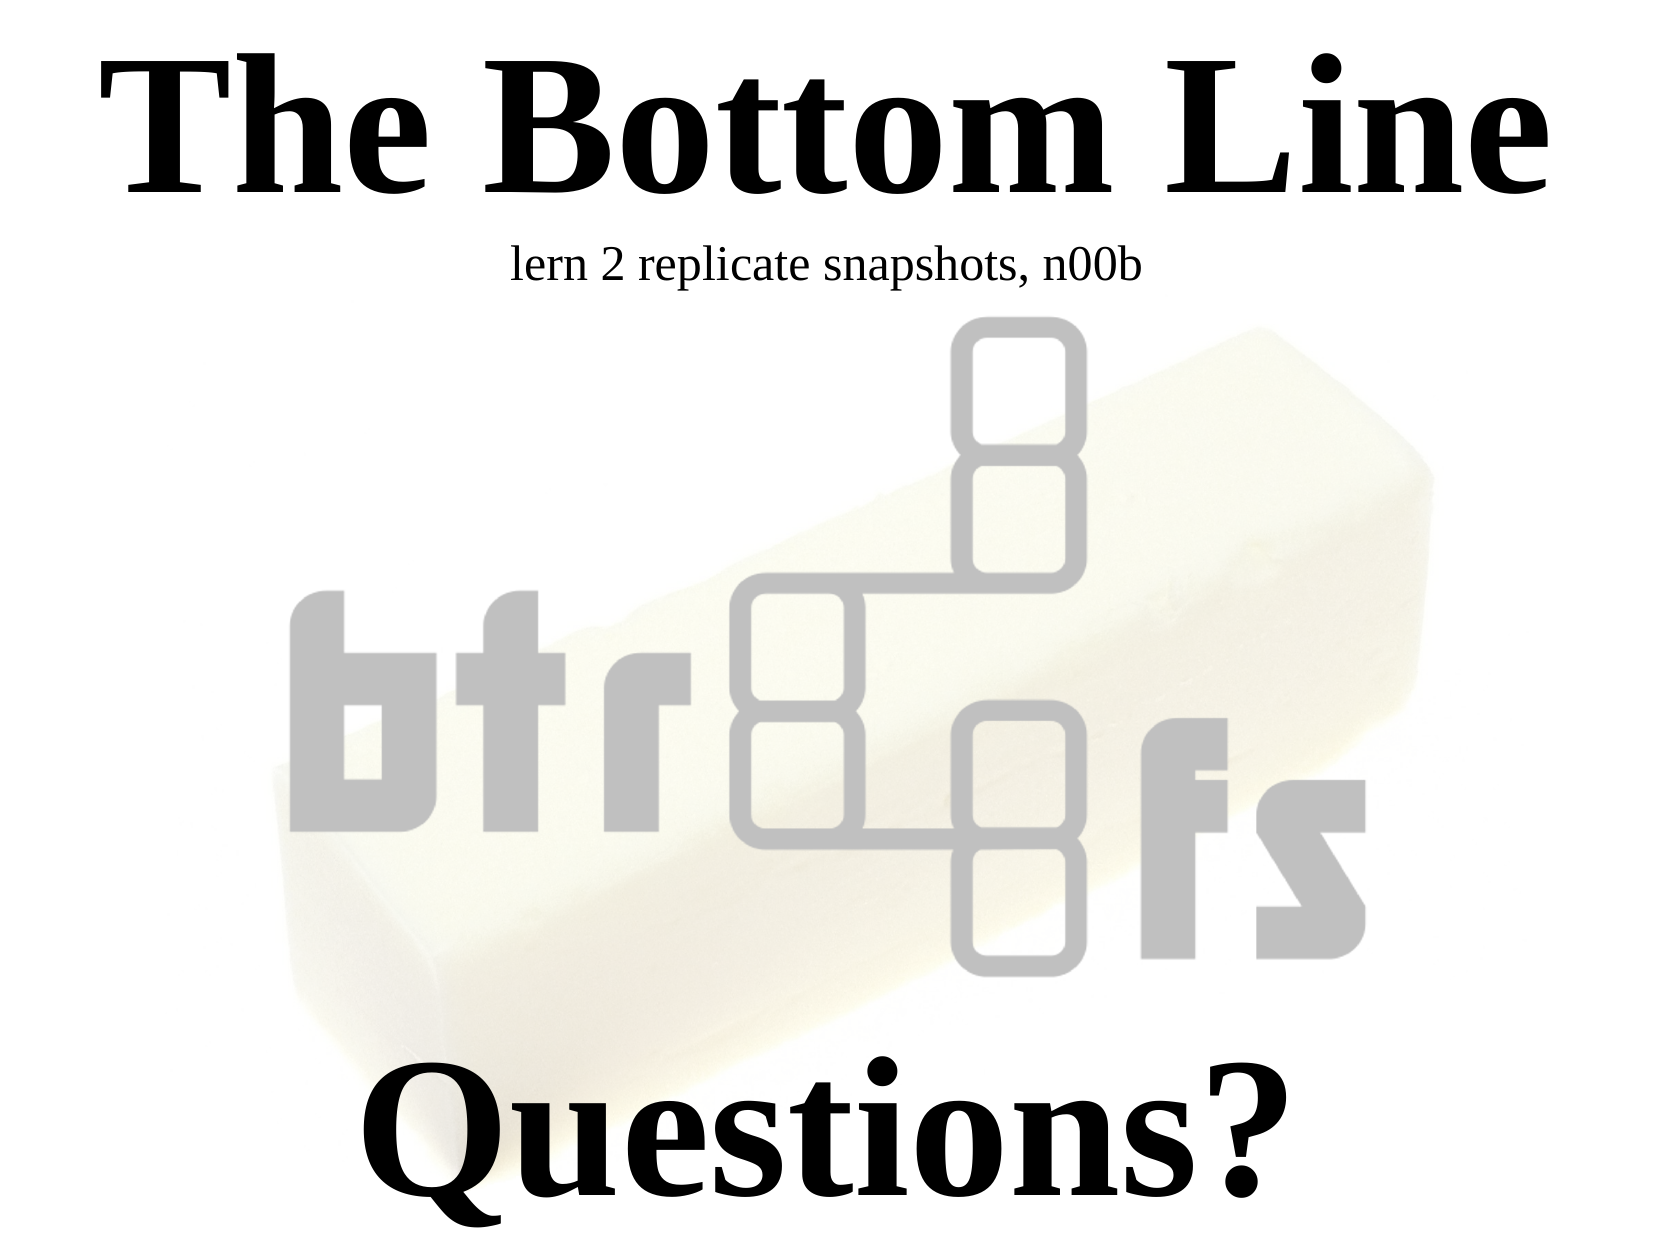

# The Bottom Line lern 2 replicate snapshots, n00b
Questions?